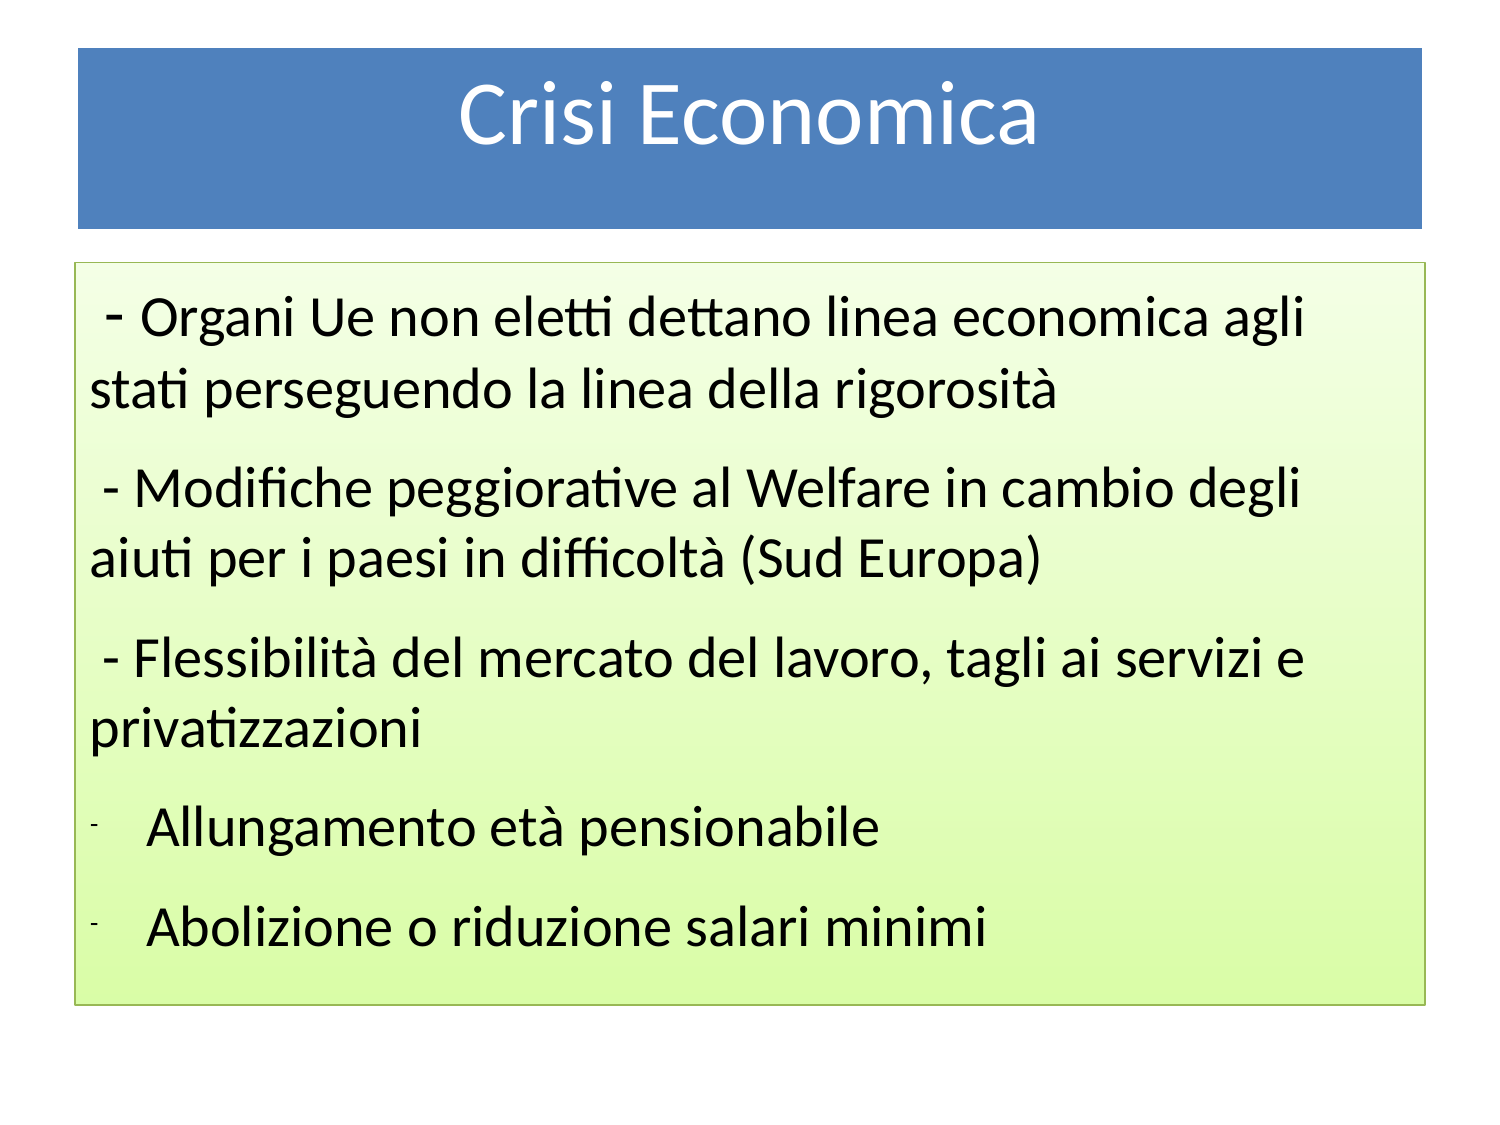

# Crisi Economica
 - Organi Ue non eletti dettano linea economica agli stati perseguendo la linea della rigorosità
 - Modifiche peggiorative al Welfare in cambio degli aiuti per i paesi in difficoltà (Sud Europa)
 - Flessibilità del mercato del lavoro, tagli ai servizi e privatizzazioni
Allungamento età pensionabile
Abolizione o riduzione salari minimi